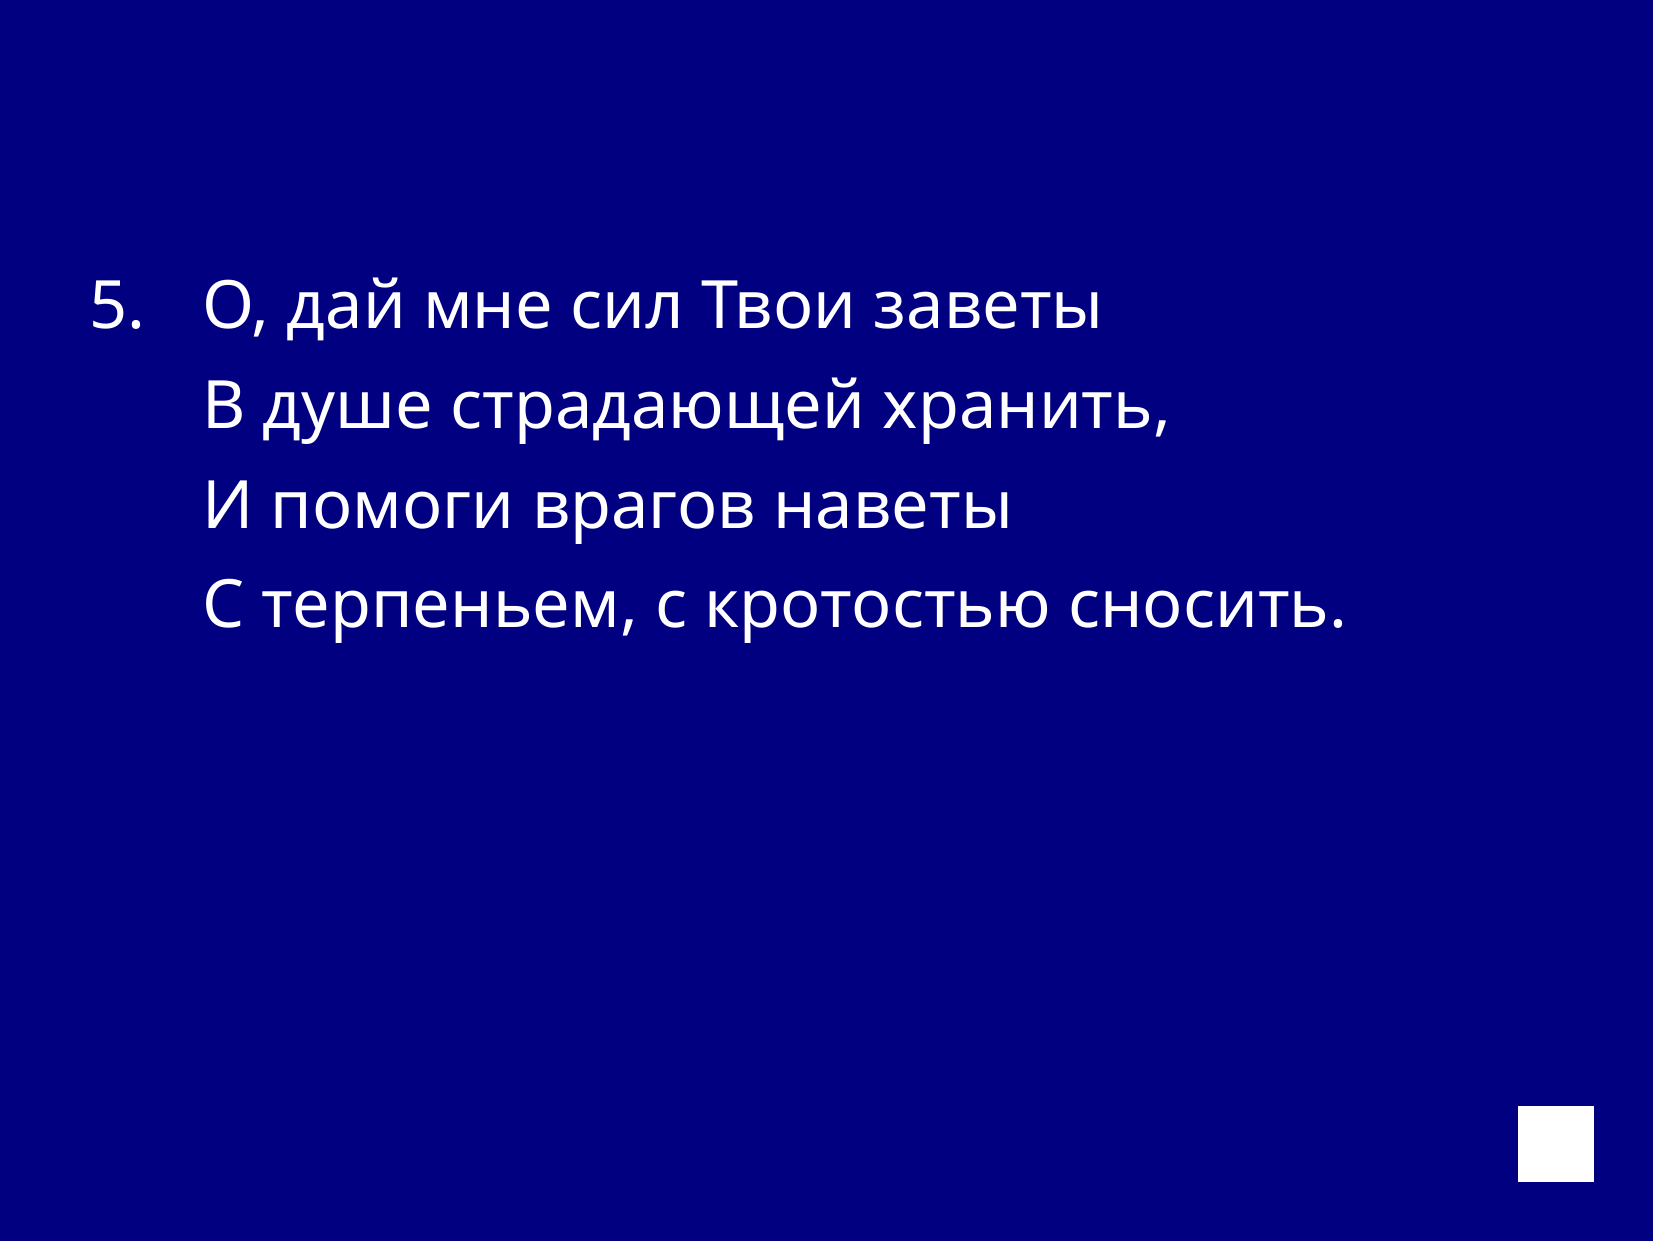

5.	О, дай мне сил Твои заветы
	В душе страдающей хранить,
	И помоги врагов наветы
	С терпеньем, с кротостью сносить.